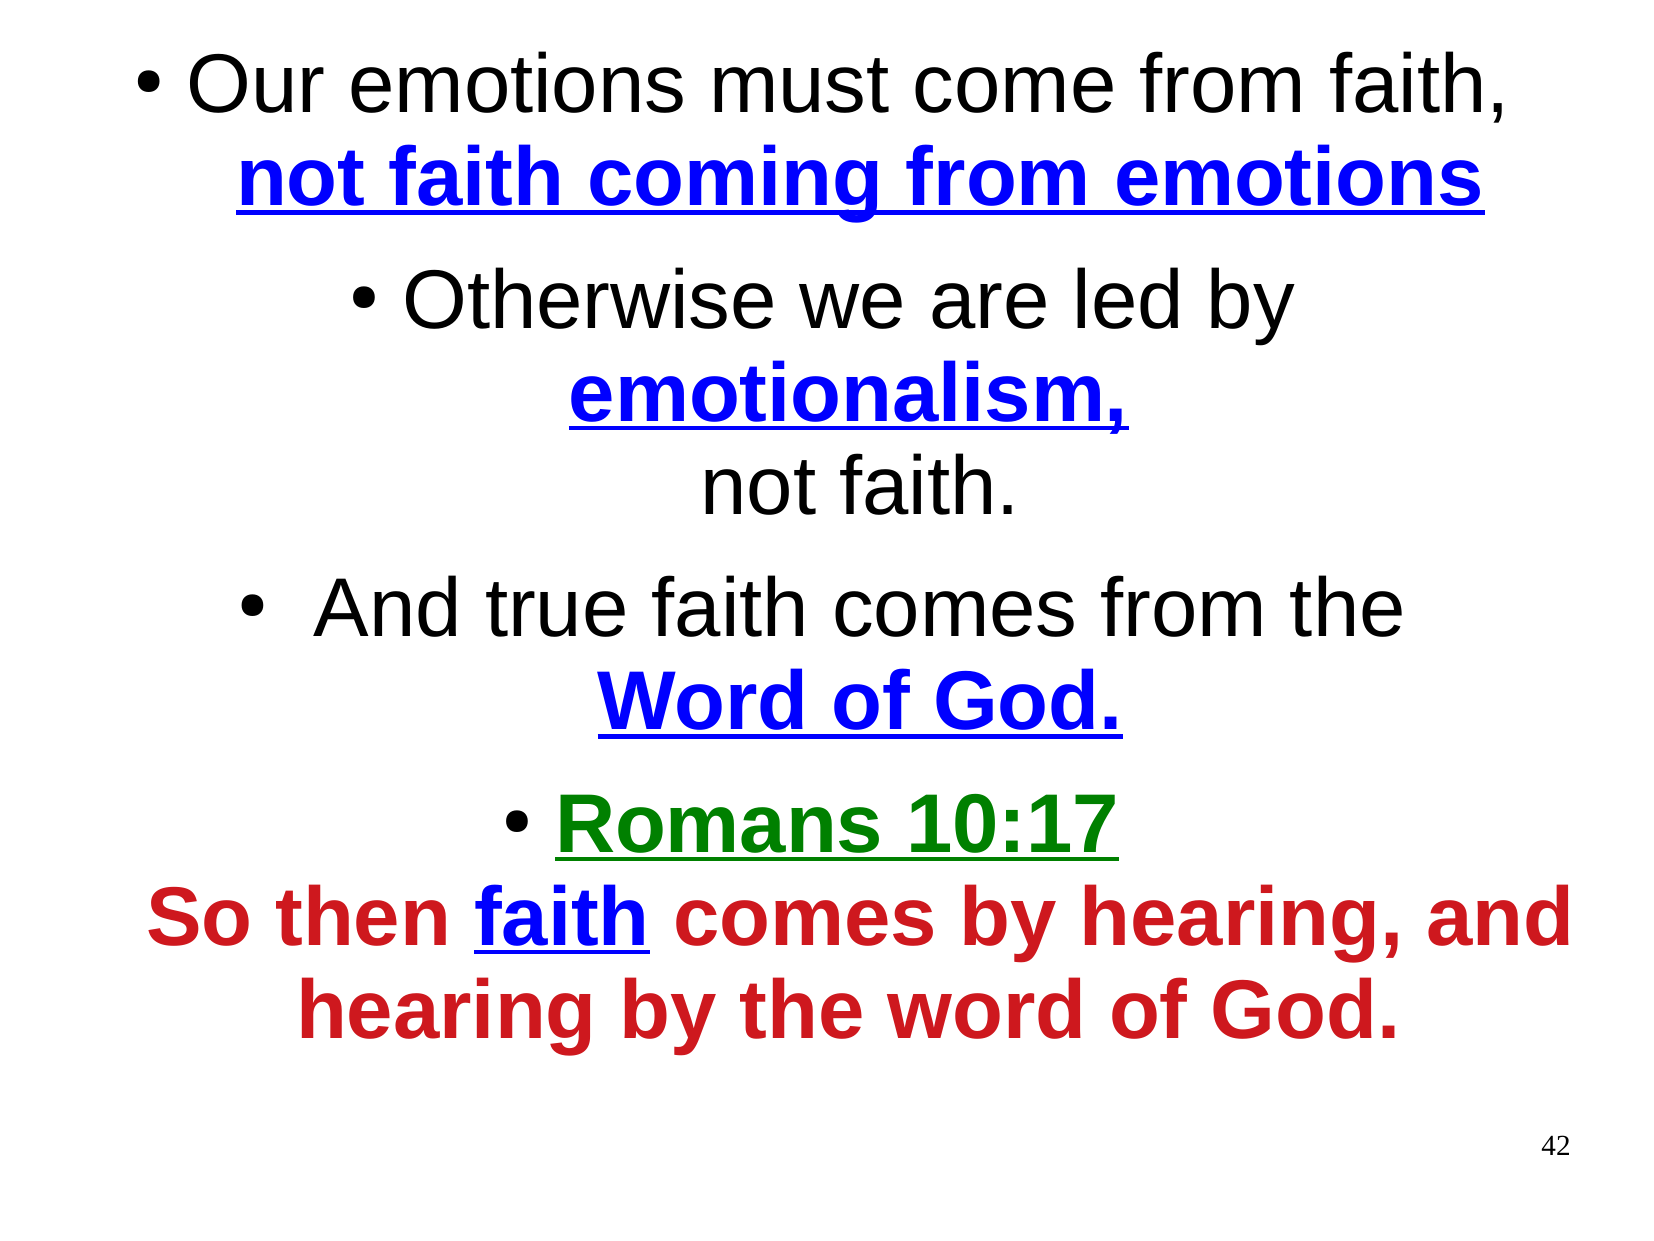

# Our emotions must come from faith, not faith coming from emotions
Otherwise we are led by
emotionalism,
not faith.
 And true faith comes from the
Word of God.
Romans 10:17 
So then faith comes by hearing, and hearing by the word of God.
42